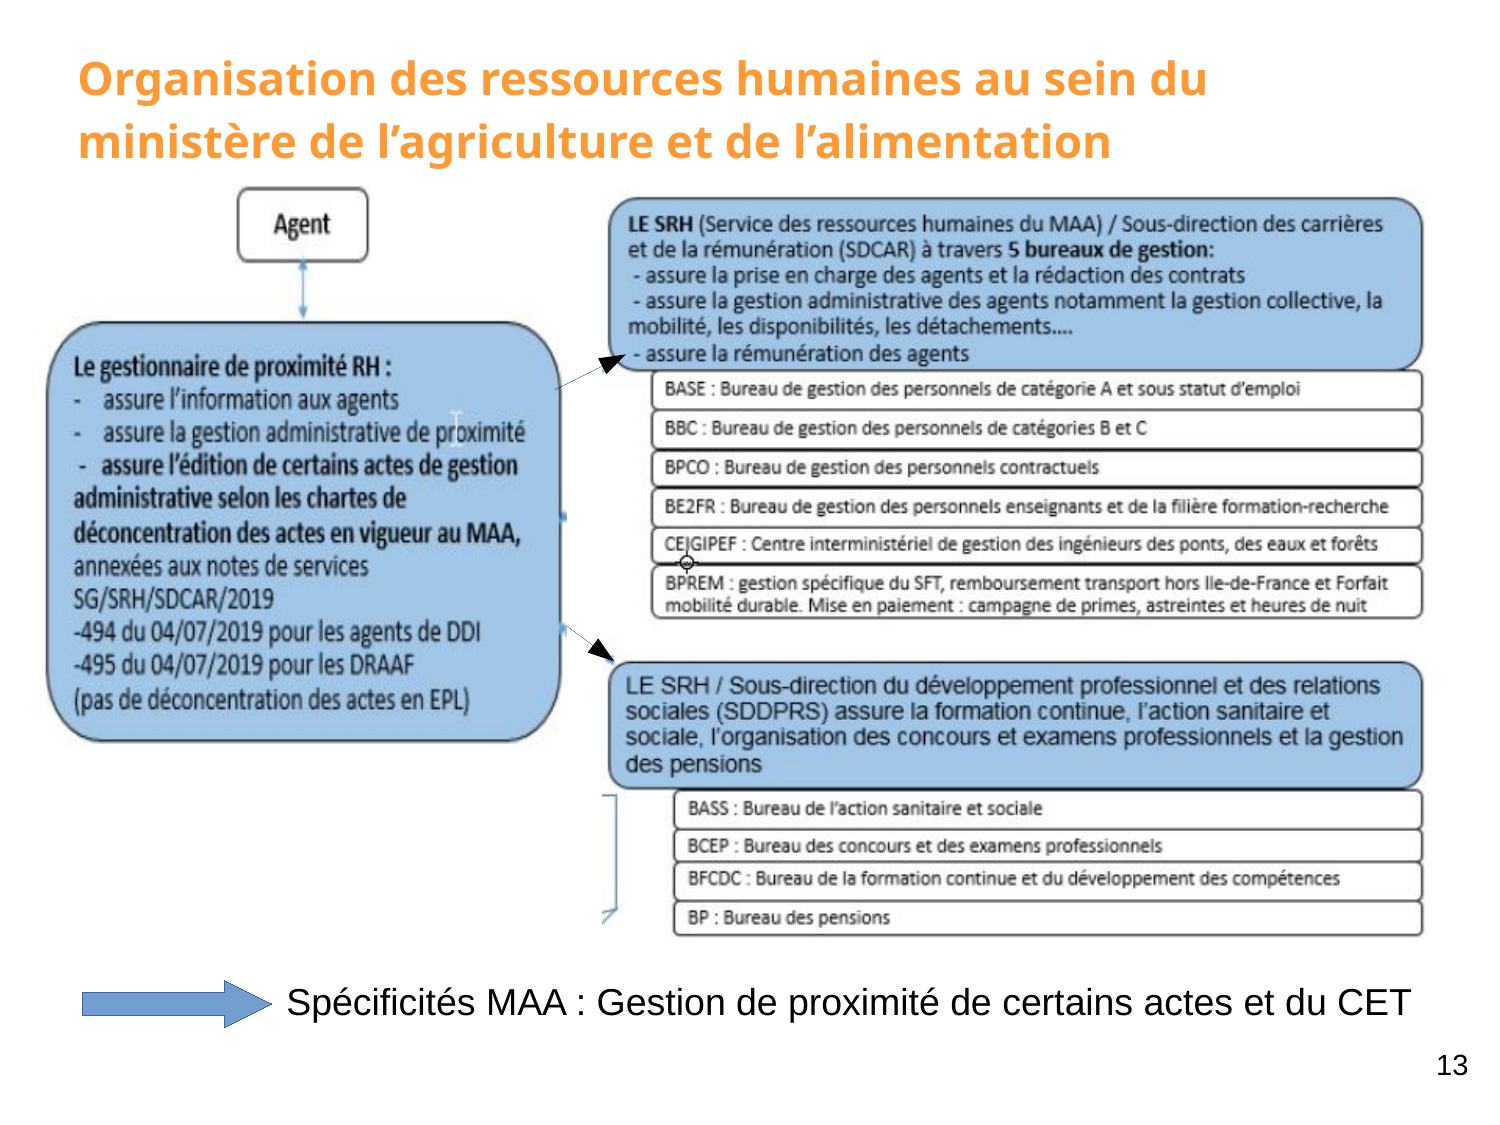

Organisation des ressources humaines au sein du ministère de l’agriculture et de l’alimentation
Spécificités MAA : Gestion de proximité de certains actes et du CET